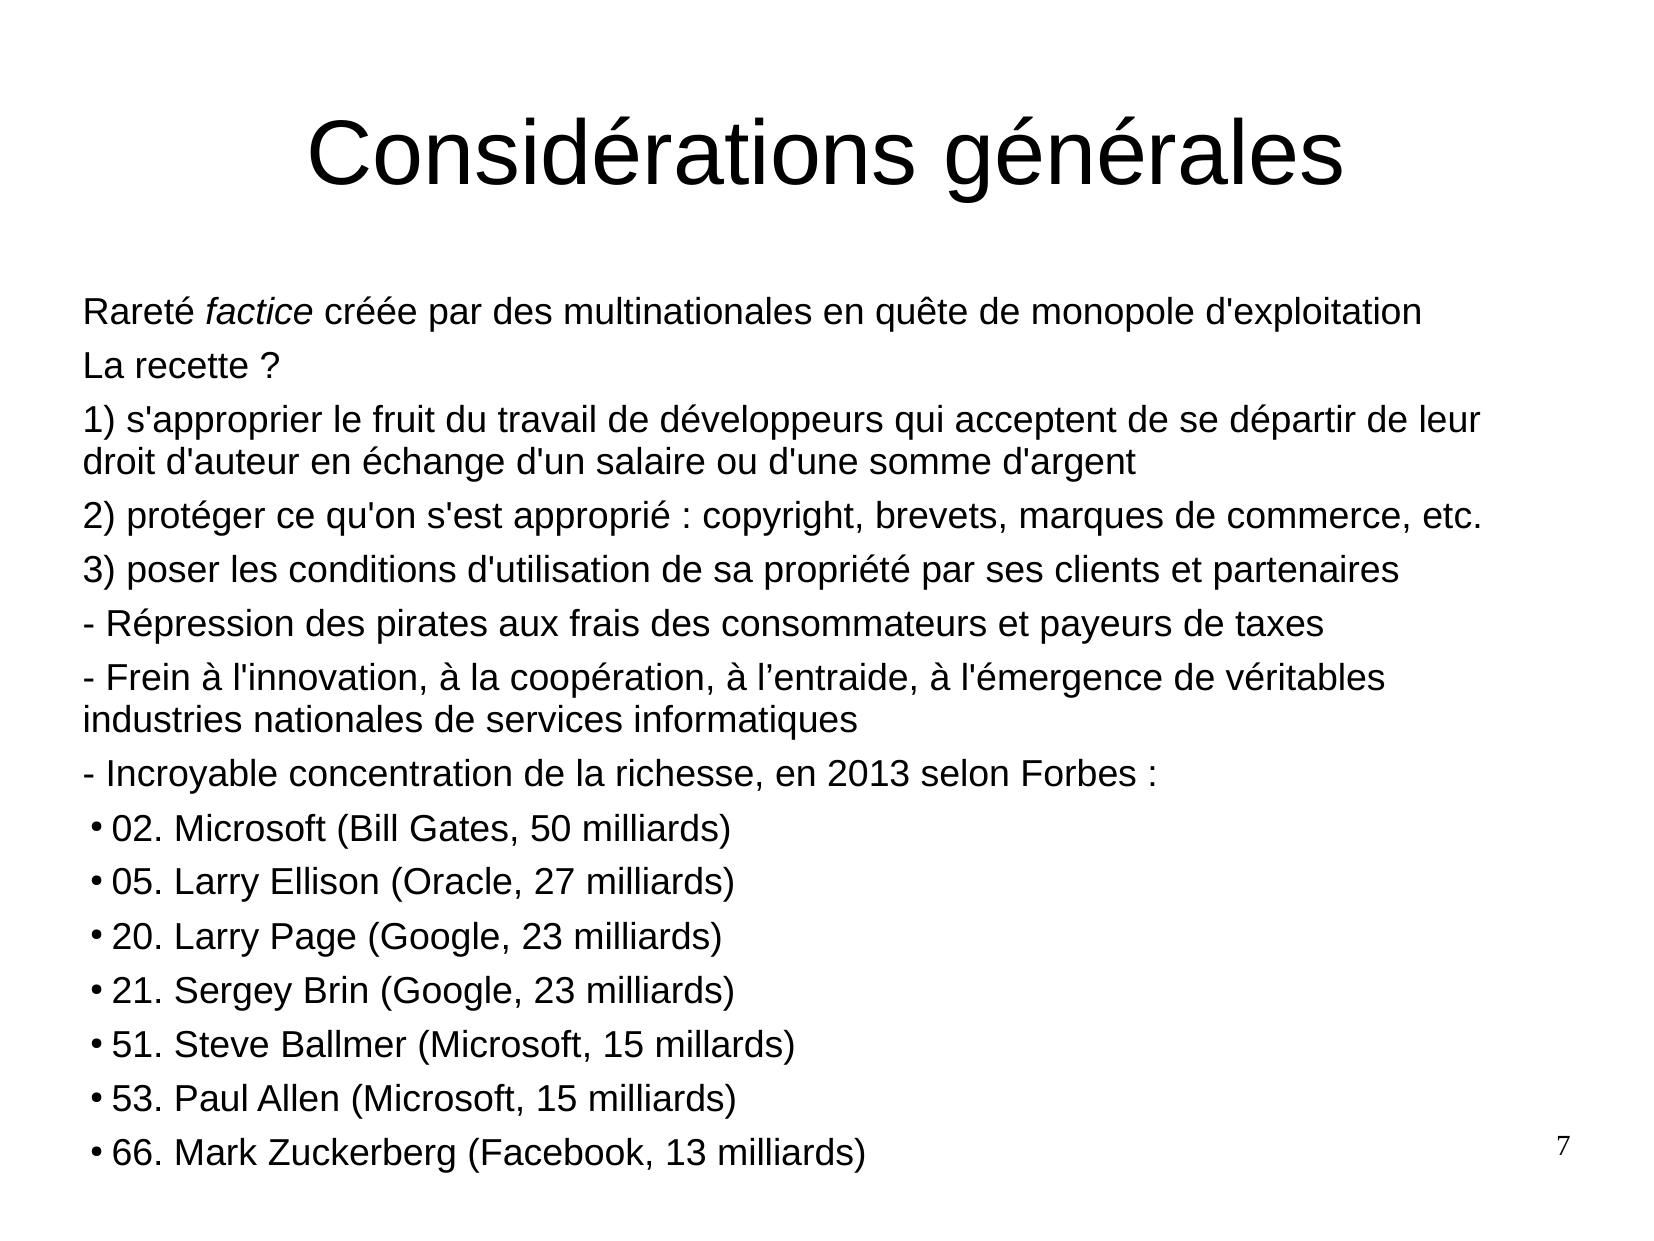

# Considérations générales
Rareté factice créée par des multinationales en quête de monopole d'exploitation
La recette ?
1) s'approprier le fruit du travail de développeurs qui acceptent de se départir de leur droit d'auteur en échange d'un salaire ou d'une somme d'argent
2) protéger ce qu'on s'est approprié : copyright, brevets, marques de commerce, etc.
3) poser les conditions d'utilisation de sa propriété par ses clients et partenaires
- Répression des pirates aux frais des consommateurs et payeurs de taxes
- Frein à l'innovation, à la coopération, à l’entraide, à l'émergence de véritables industries nationales de services informatiques
- Incroyable concentration de la richesse, en 2013 selon Forbes :
02. Microsoft (Bill Gates, 50 milliards)
05. Larry Ellison (Oracle, 27 milliards)
20. Larry Page (Google, 23 milliards)
21. Sergey Brin (Google, 23 milliards)
51. Steve Ballmer (Microsoft, 15 millards)
53. Paul Allen (Microsoft, 15 milliards)
66. Mark Zuckerberg (Facebook, 13 milliards)
7